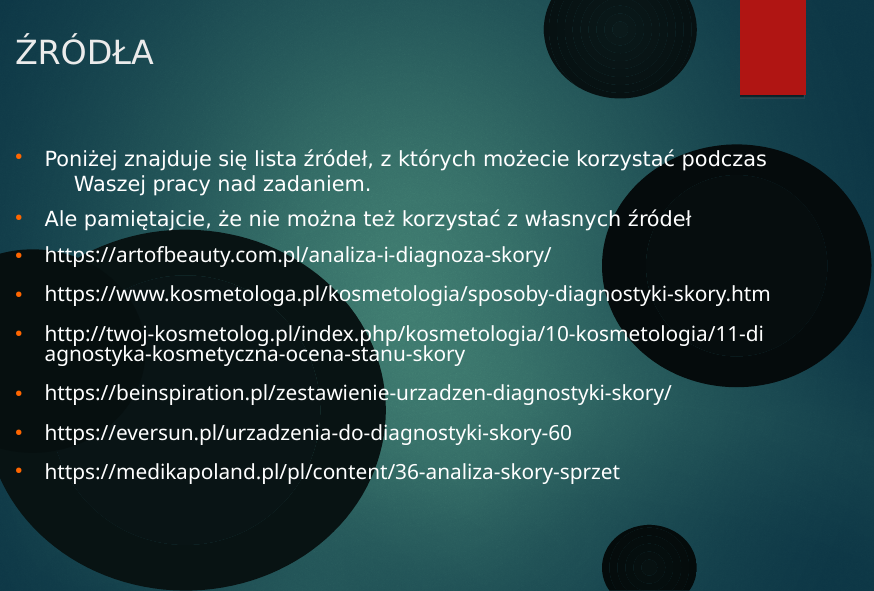

# ŹRÓDŁA
Poniżej znajduje się lista źródeł, z których możecie korzystać podczas Waszej pracy nad zadaniem.
Ale pamiętajcie, że nie można też korzystać z własnych źródeł
https://artofbeauty.com.pl/analiza-i-diagnoza-skory/
https://www.kosmetologa.pl/kosmetologia/sposoby-diagnostyki-skory.htm
http://twoj-kosmetolog.pl/index.php/kosmetologia/10-kosmetologia/11-diagnostyka-kosmetyczna-ocena-stanu-skory
https://beinspiration.pl/zestawienie-urzadzen-diagnostyki-skory/
https://eversun.pl/urzadzenia-do-diagnostyki-skory-60
https://medikapoland.pl/pl/content/36-analiza-skory-sprzet